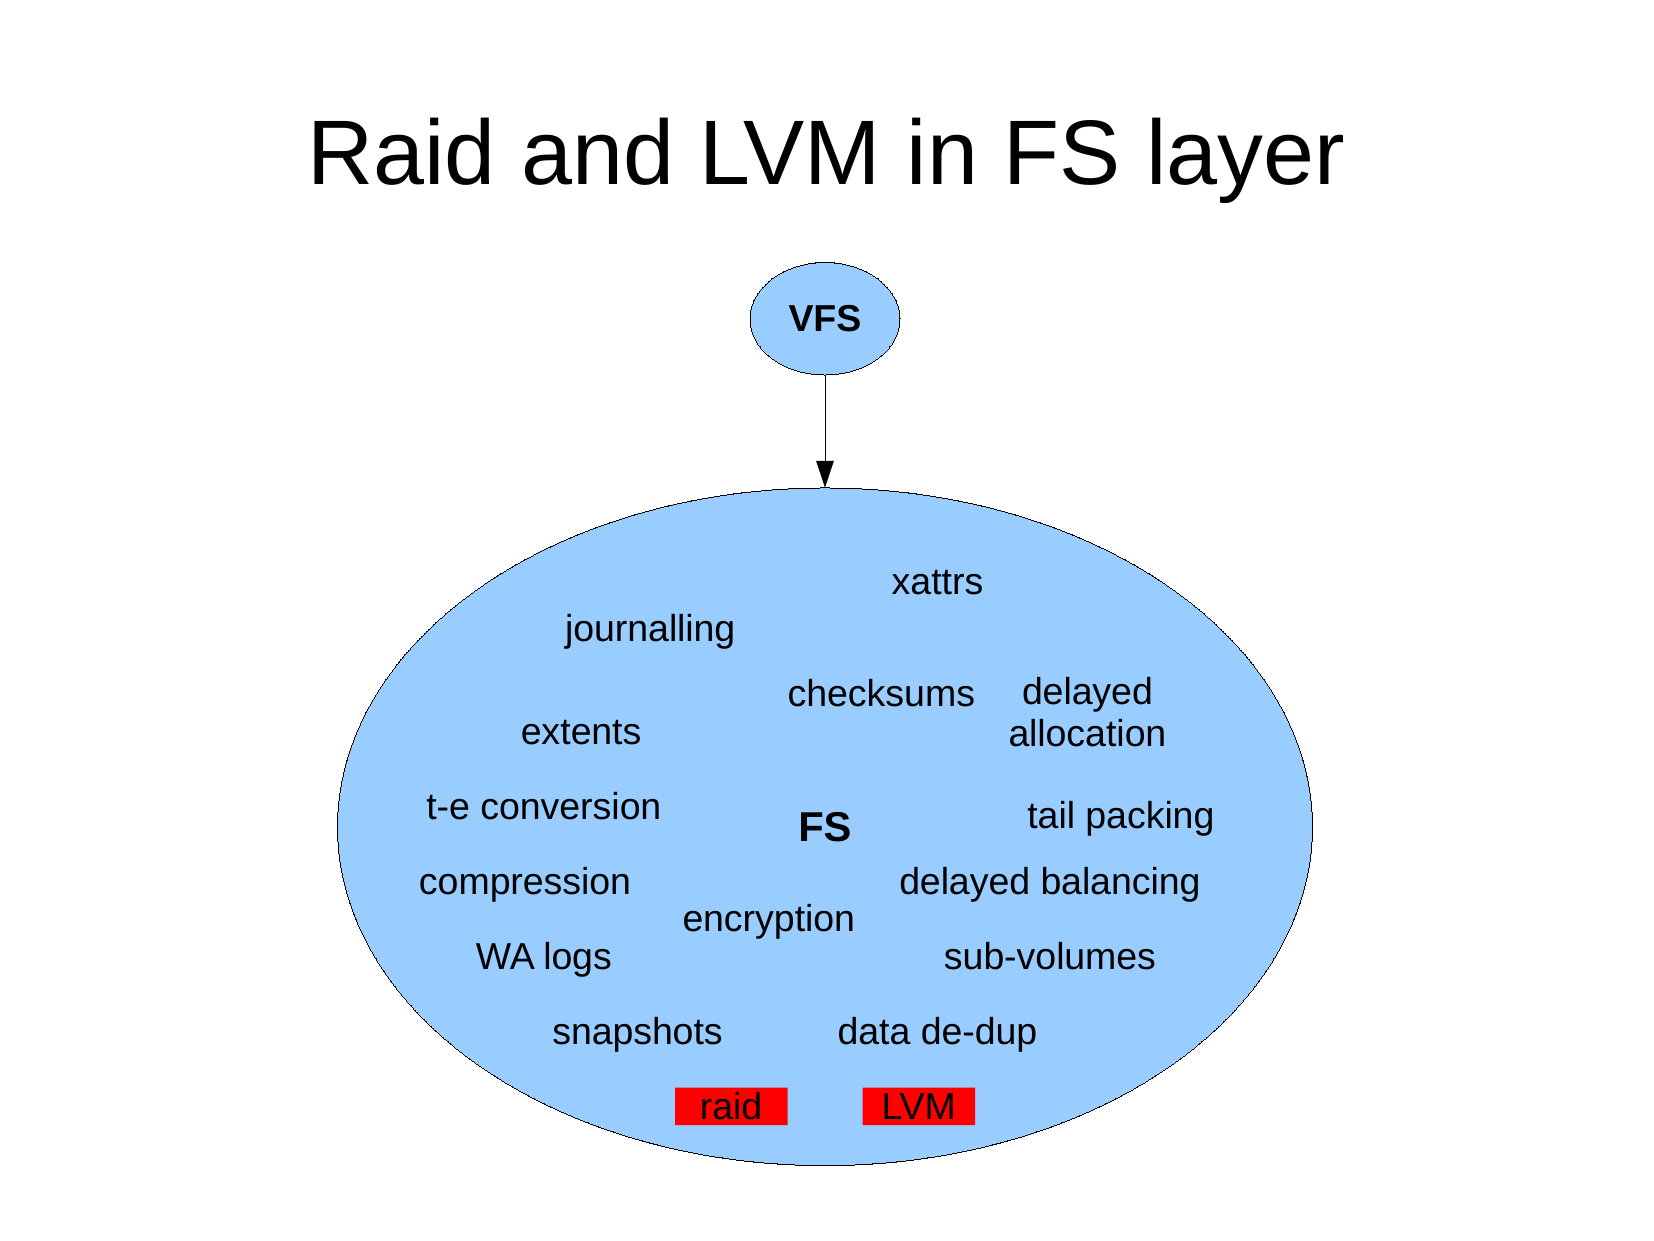

# Raid and LVM in FS layer
VFS
FS
xattrs
journalling
checksums
delayed
allocation
extents
t-e conversion
tail packing
compression
delayed balancing
encryption
WA logs
sub-volumes
snapshots
data de-dup
raid
LVM